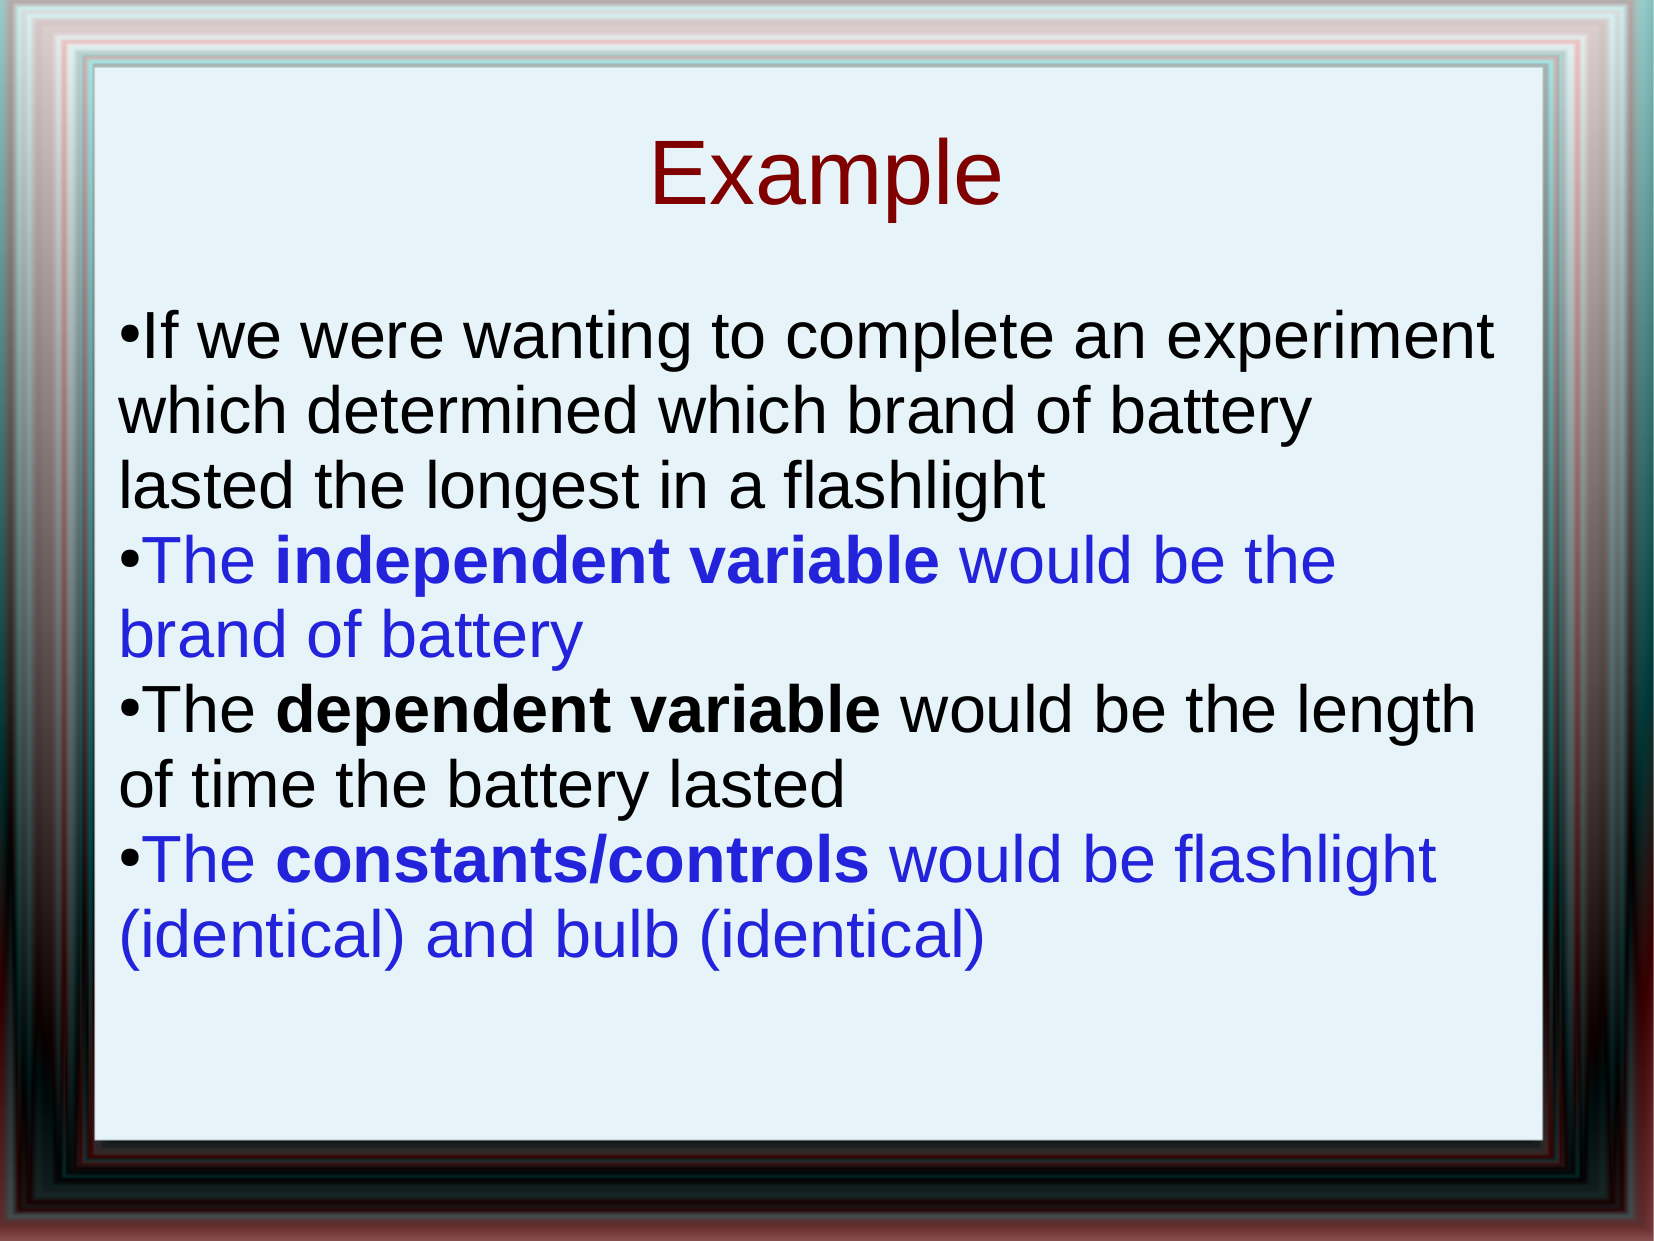

# Example
If we were wanting to complete an experiment which determined which brand of battery lasted the longest in a flashlight
The independent variable would be the brand of battery
The dependent variable would be the length of time the battery lasted
The constants/controls would be flashlight (identical) and bulb (identical)